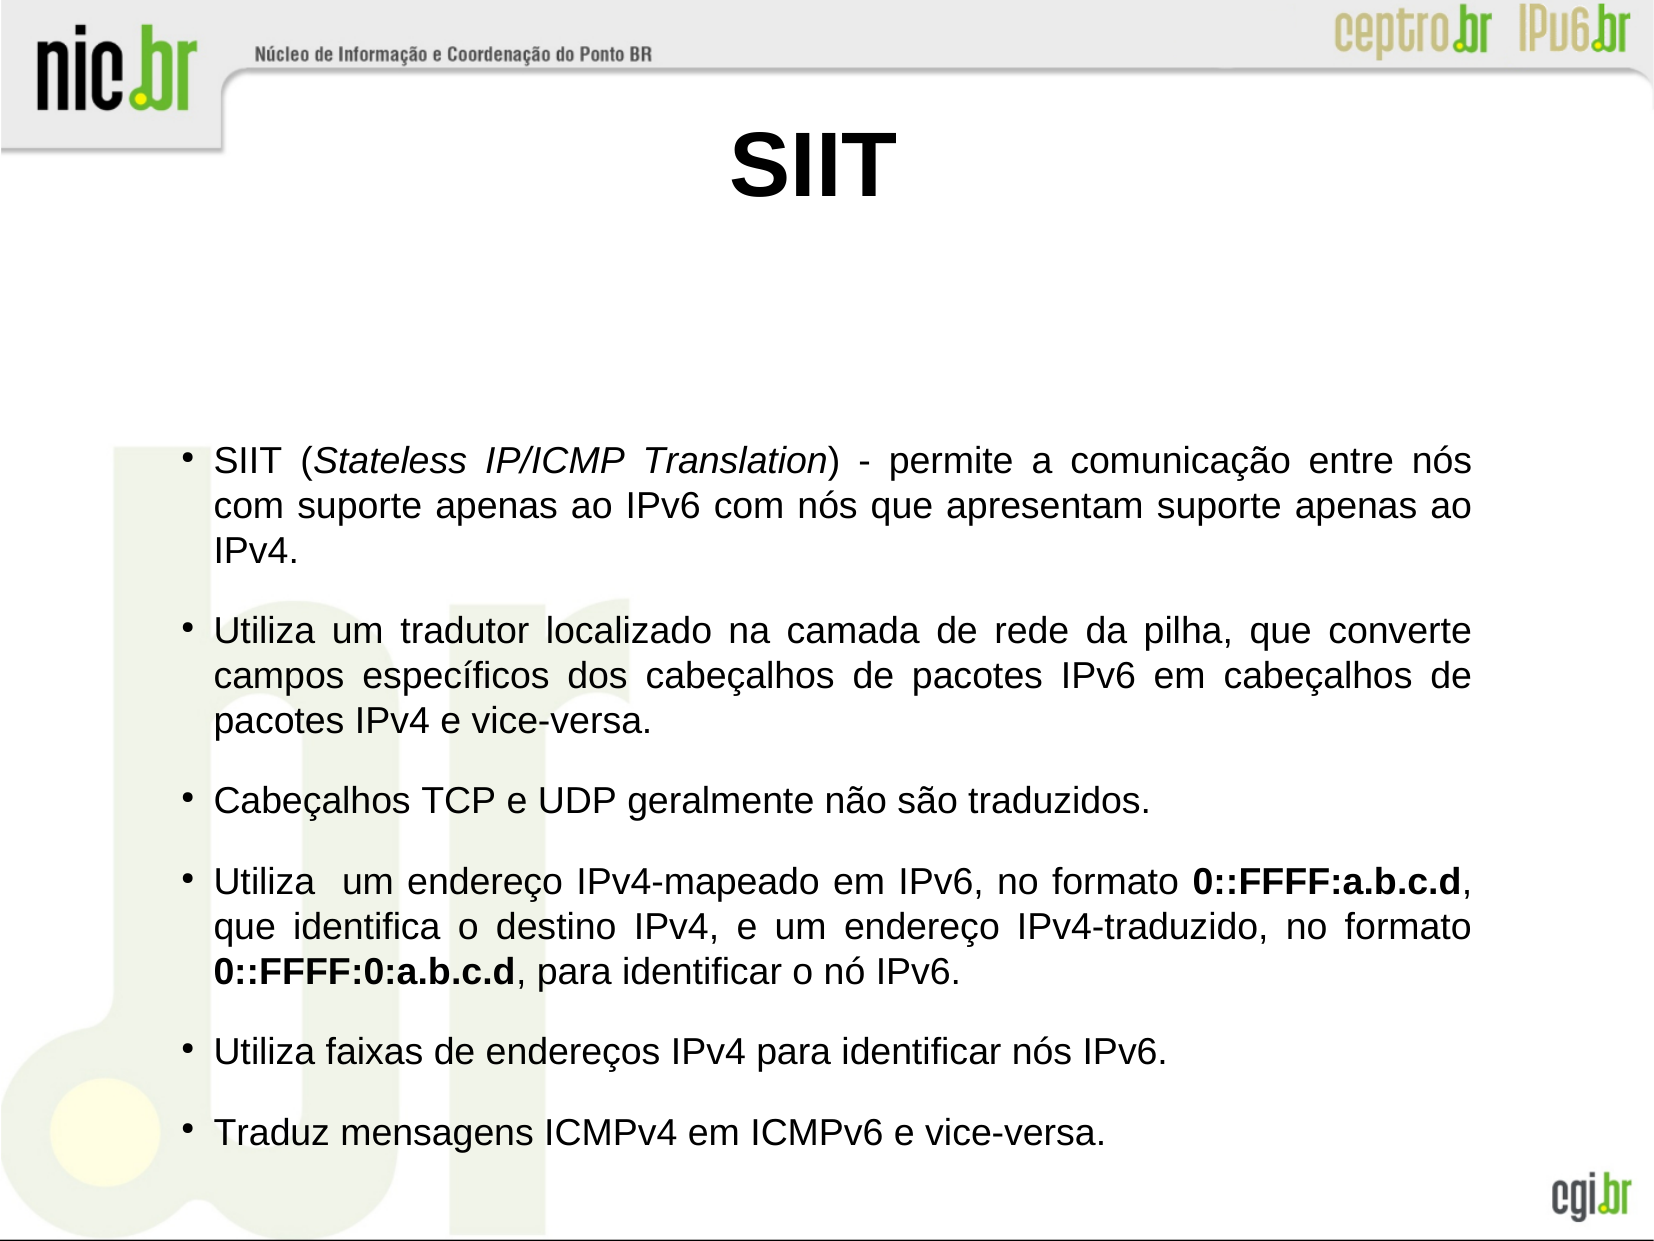

SIIT
SIIT (Stateless IP/ICMP Translation) - permite a comunicação entre nós com suporte apenas ao IPv6 com nós que apresentam suporte apenas ao IPv4.
Utiliza um tradutor localizado na camada de rede da pilha, que converte campos específicos dos cabeçalhos de pacotes IPv6 em cabeçalhos de pacotes IPv4 e vice-versa.
Cabeçalhos TCP e UDP geralmente não são traduzidos.
Utiliza um endereço IPv4-mapeado em IPv6, no formato 0::FFFF:a.b.c.d, que identifica o destino IPv4, e um endereço IPv4-traduzido, no formato 0::FFFF:0:a.b.c.d, para identificar o nó IPv6.
Utiliza faixas de endereços IPv4 para identificar nós IPv6.
Traduz mensagens ICMPv4 em ICMPv6 e vice-versa.